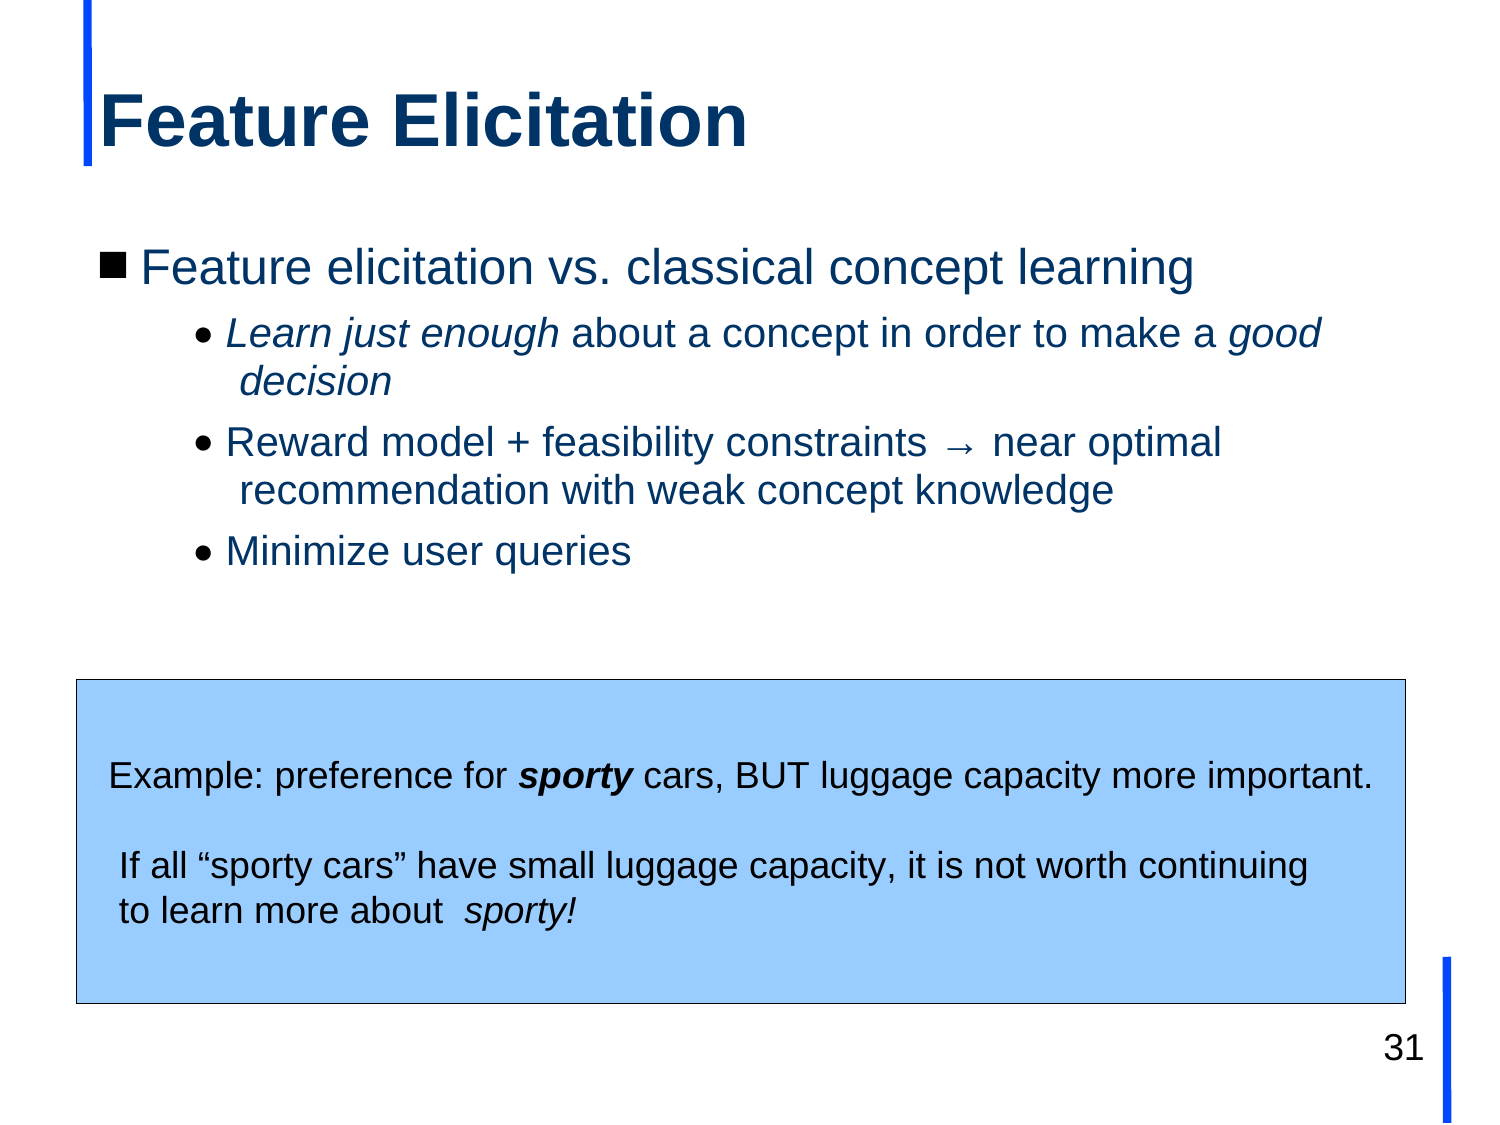

# Feature Elicitation
 Feature elicitation vs. classical concept learning
 Learn just enough about a concept in order to make a good decision
 Reward model + feasibility constraints → near optimal recommendation with weak concept knowledge
 Minimize user queries
Example: preference for sporty cars, BUT luggage capacity more important.
 If all “sporty cars” have small luggage capacity, it is not worth continuing
 to learn more about sporty!
31